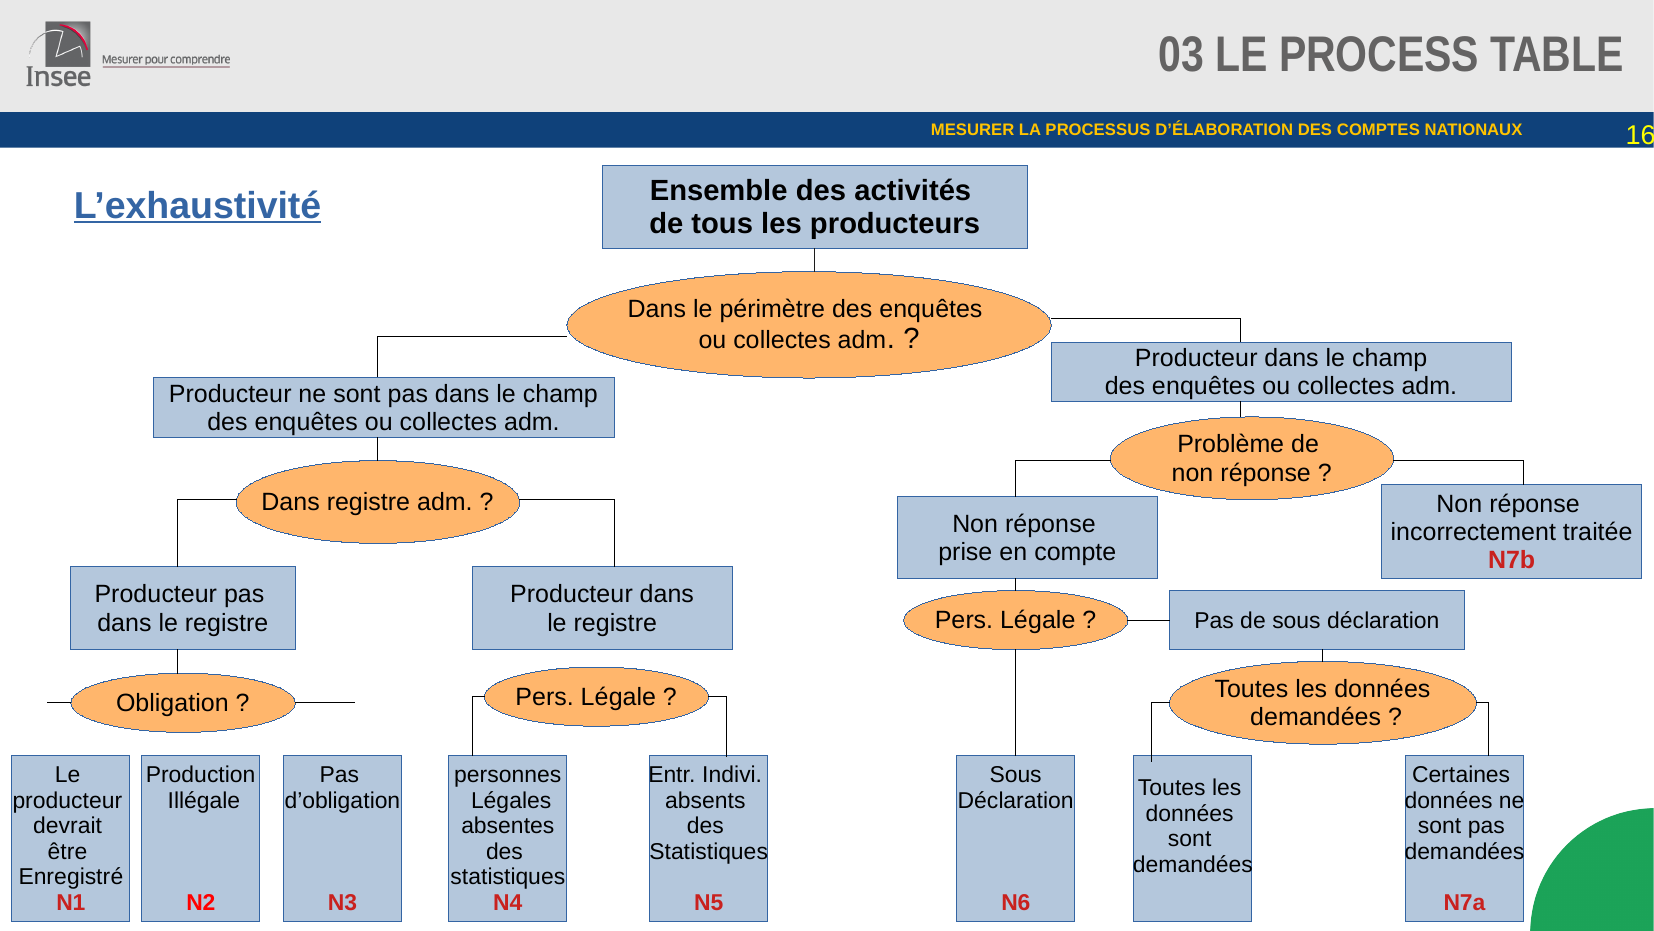

# 03 le process table
Indiquez le nom de votre partie dans Insertion / En tête et pied de page
Ensemble des activités
de tous les producteurs
L’exhaustivité
Dans le périmètre des enquêtes
ou collectes adm. ?
Producteur dans le champ
des enquêtes ou collectes adm.
Producteur ne sont pas dans le champ
des enquêtes ou collectes adm.
Problème de
non réponse ?
Dans registre adm. ?
Non réponse
incorrectement traitée
N7b
Non réponse
prise en compte
Producteur pas
dans le registre
Producteur dans
le registre
Pers. Légale ?
Pas de sous déclaration
Toutes les données
 demandées ?
Pers. Légale ?
Obligation ?
Le
producteur
devrait
être
Enregistré
N1
Production
 Illégale
N2
Pas
d’obligation
N3
personnes
 Légales
absentes
des
statistiques
N4
Entr. Indivi.
absents
des
Statistiques
N5
Sous
Déclaration
N6
Toutes les
données
sont
demandées
Certaines
données ne
sont pas
demandées
N7a